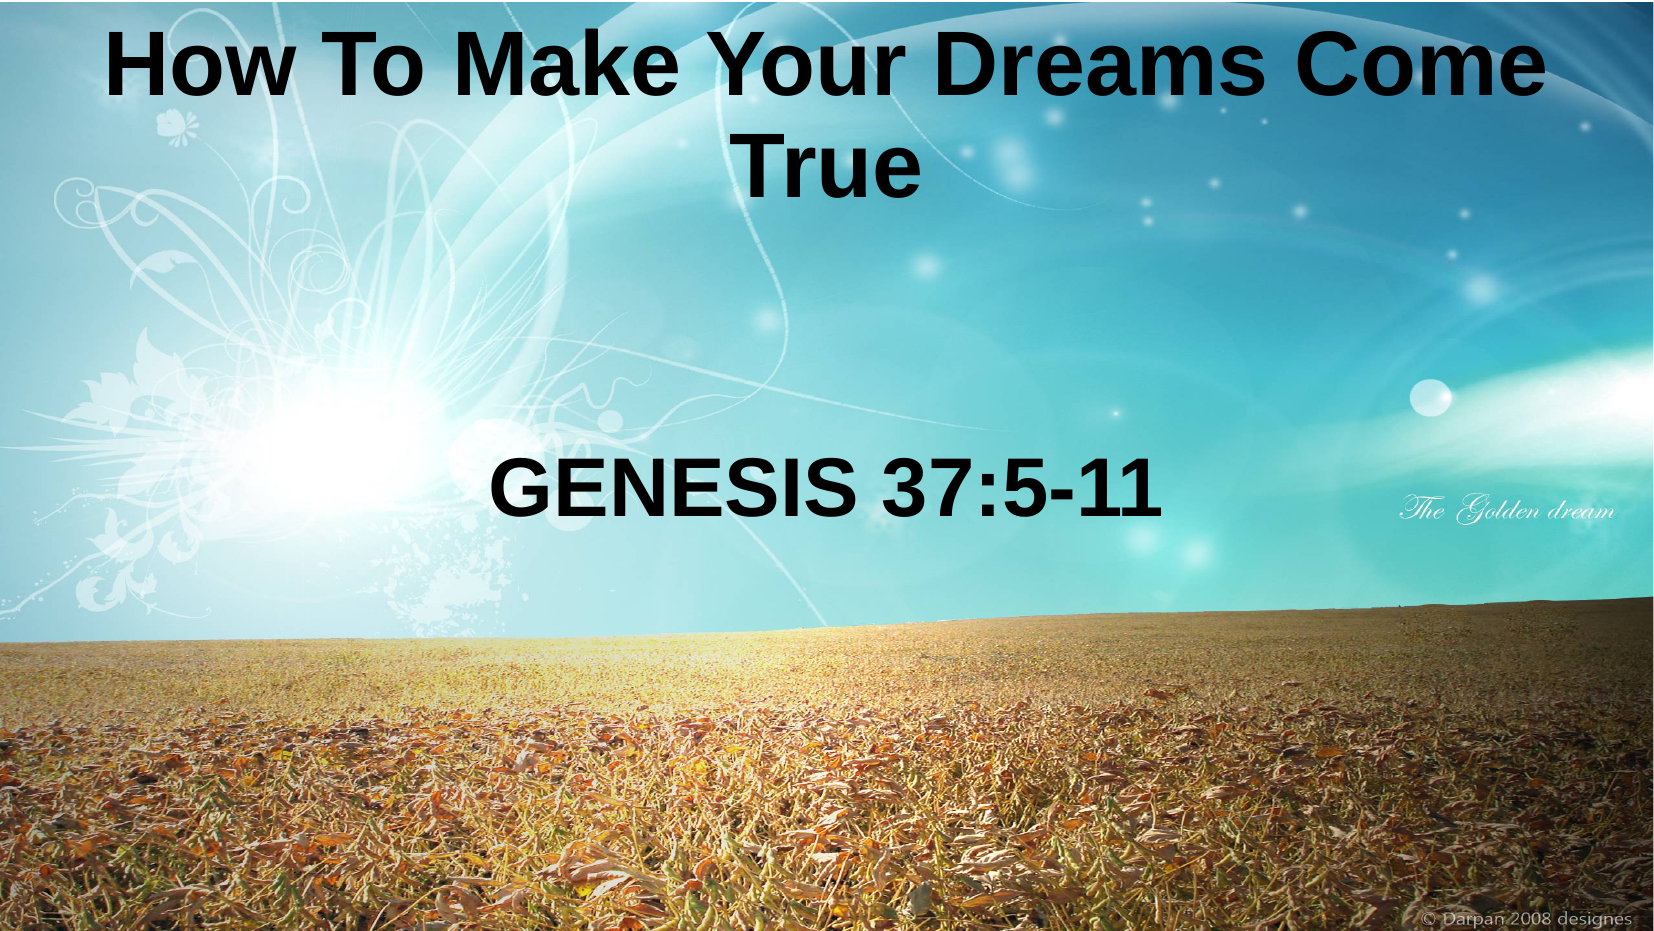

# How To Make Your Dreams Come True
GENESIS 37:5-11